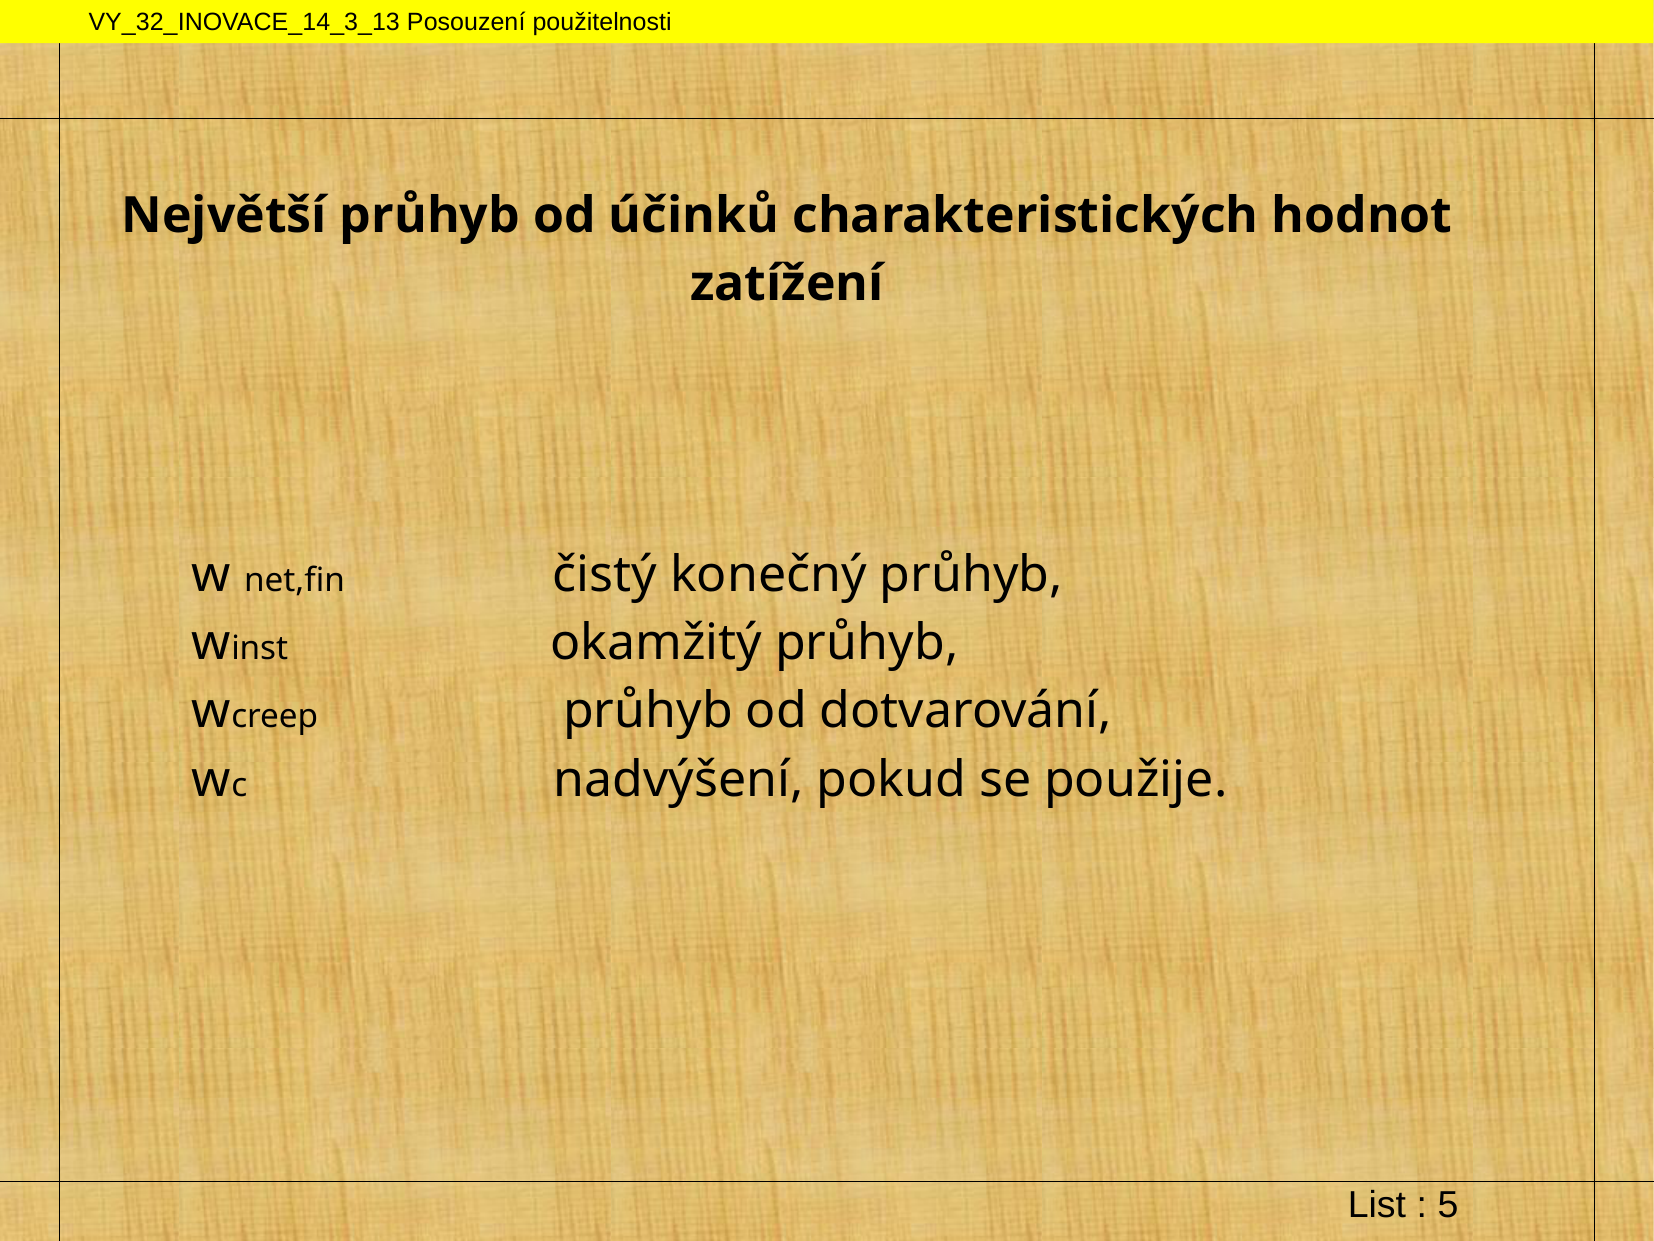

VY_32_INOVACE_14_3_13 Posouzení použitelnosti
Největší průhyb od účinků charakteristických hodnot zatížení
w net,fin čistý konečný průhyb,
winst okamžitý průhyb,
wcreep průhyb od dotvarování,
wc nadvýšení, pokud se použije.
List :